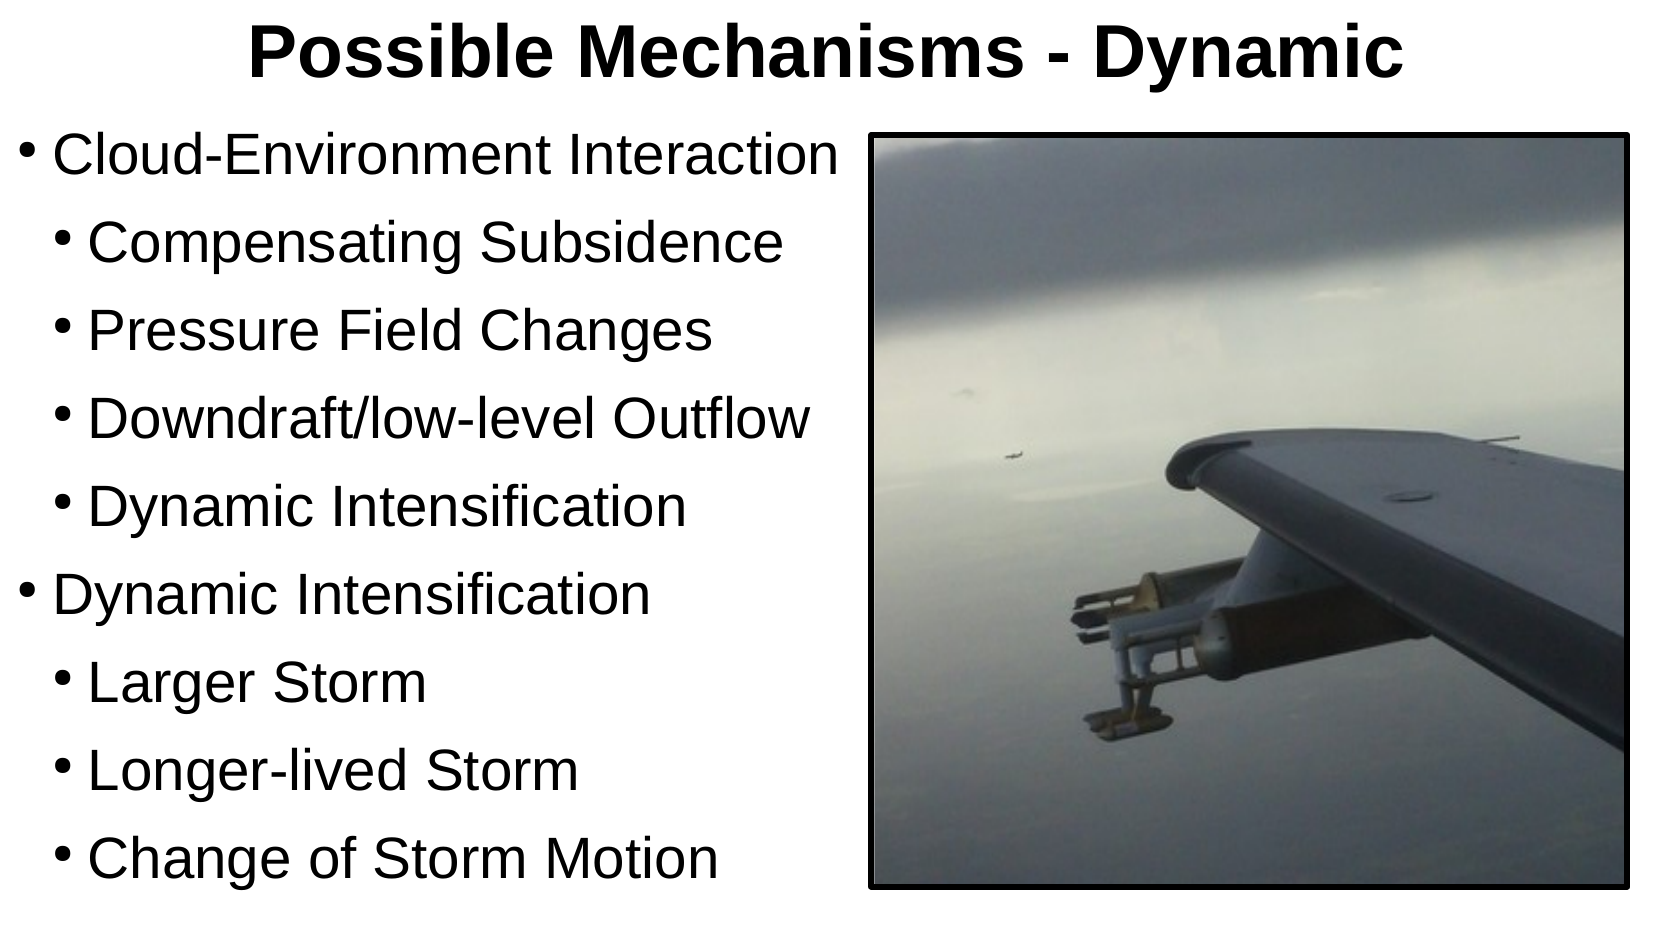

# Possible Mechanisms - Dynamic
Cloud-Environment Interaction
Compensating Subsidence
Pressure Field Changes
Downdraft/low-level Outflow
Dynamic Intensification
Dynamic Intensification
Larger Storm
Longer-lived Storm
Change of Storm Motion